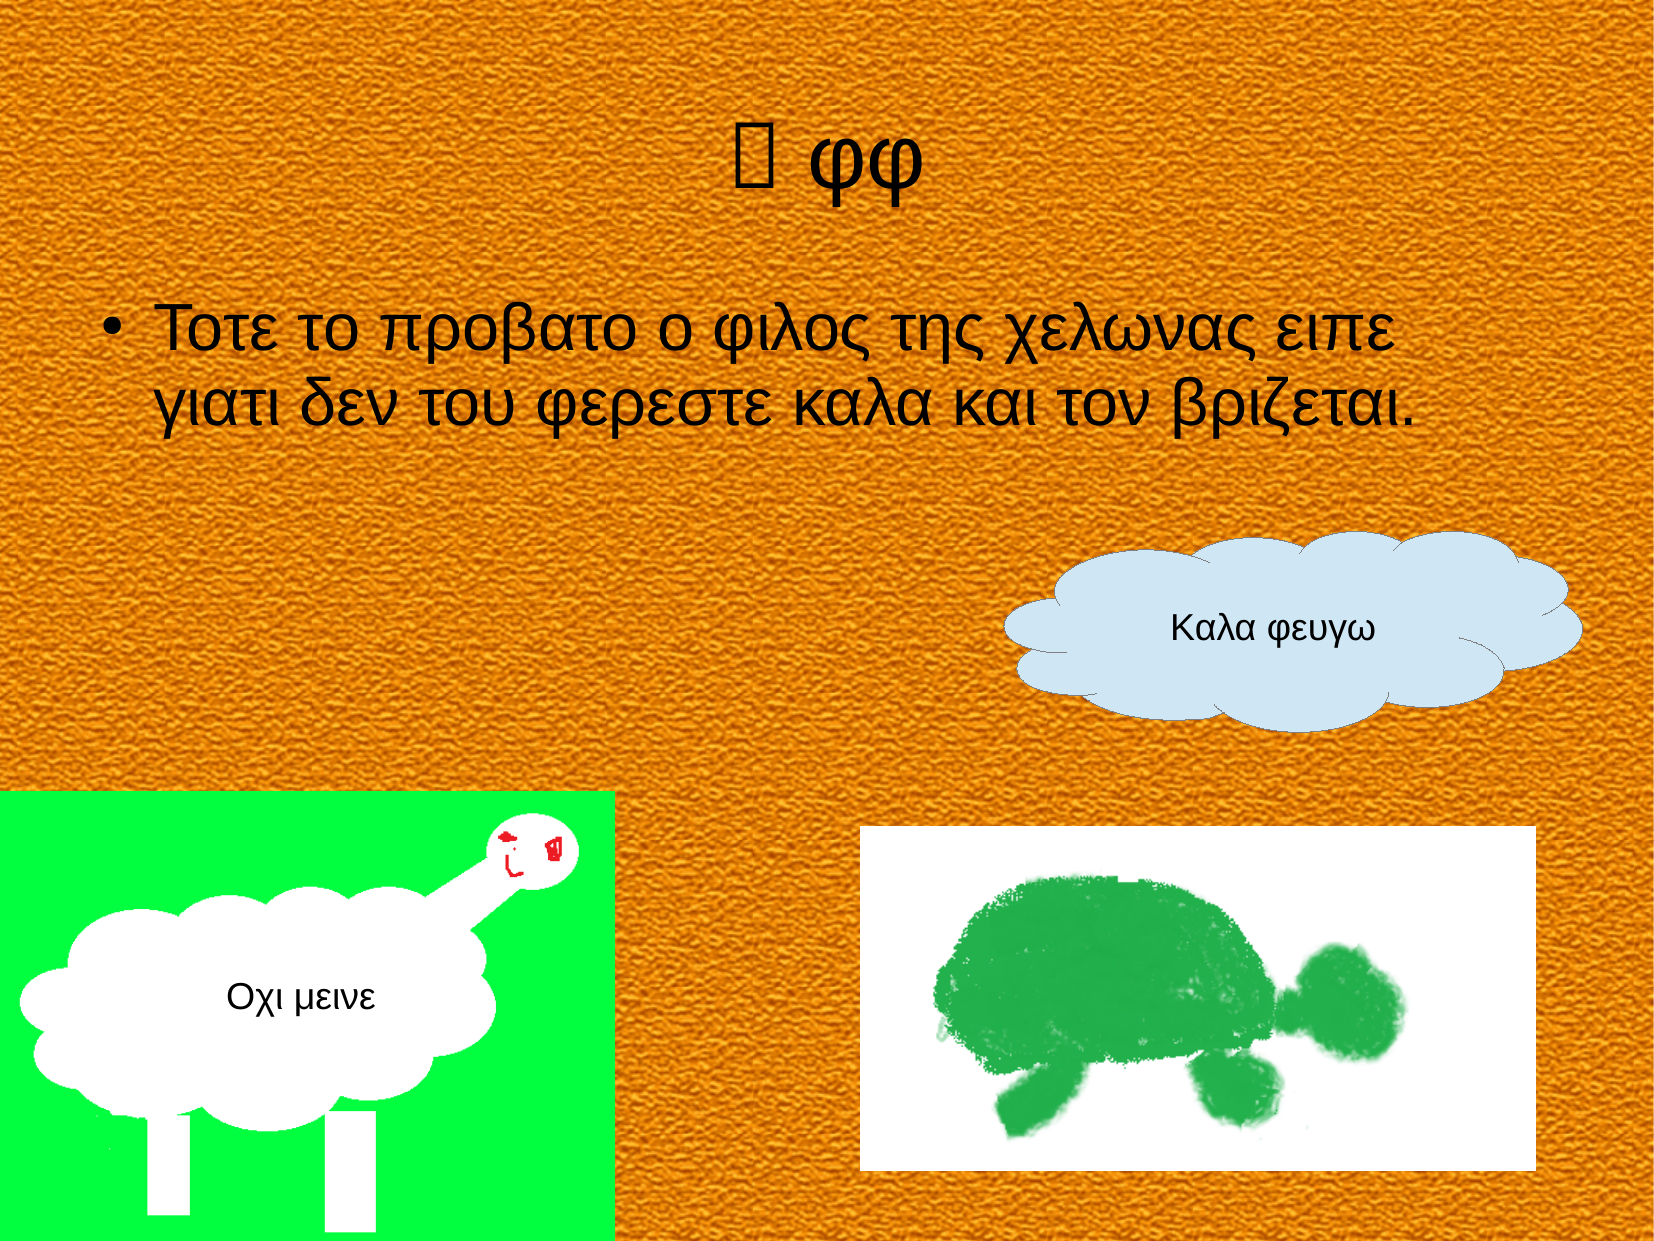

# ￁φφ
Τοτε το προβατο ο φιλος της χελωνας ειπε γιατι δεν του φερεστε καλα και τον βριζεται.
Καλα φευγω
Οχι μεινε